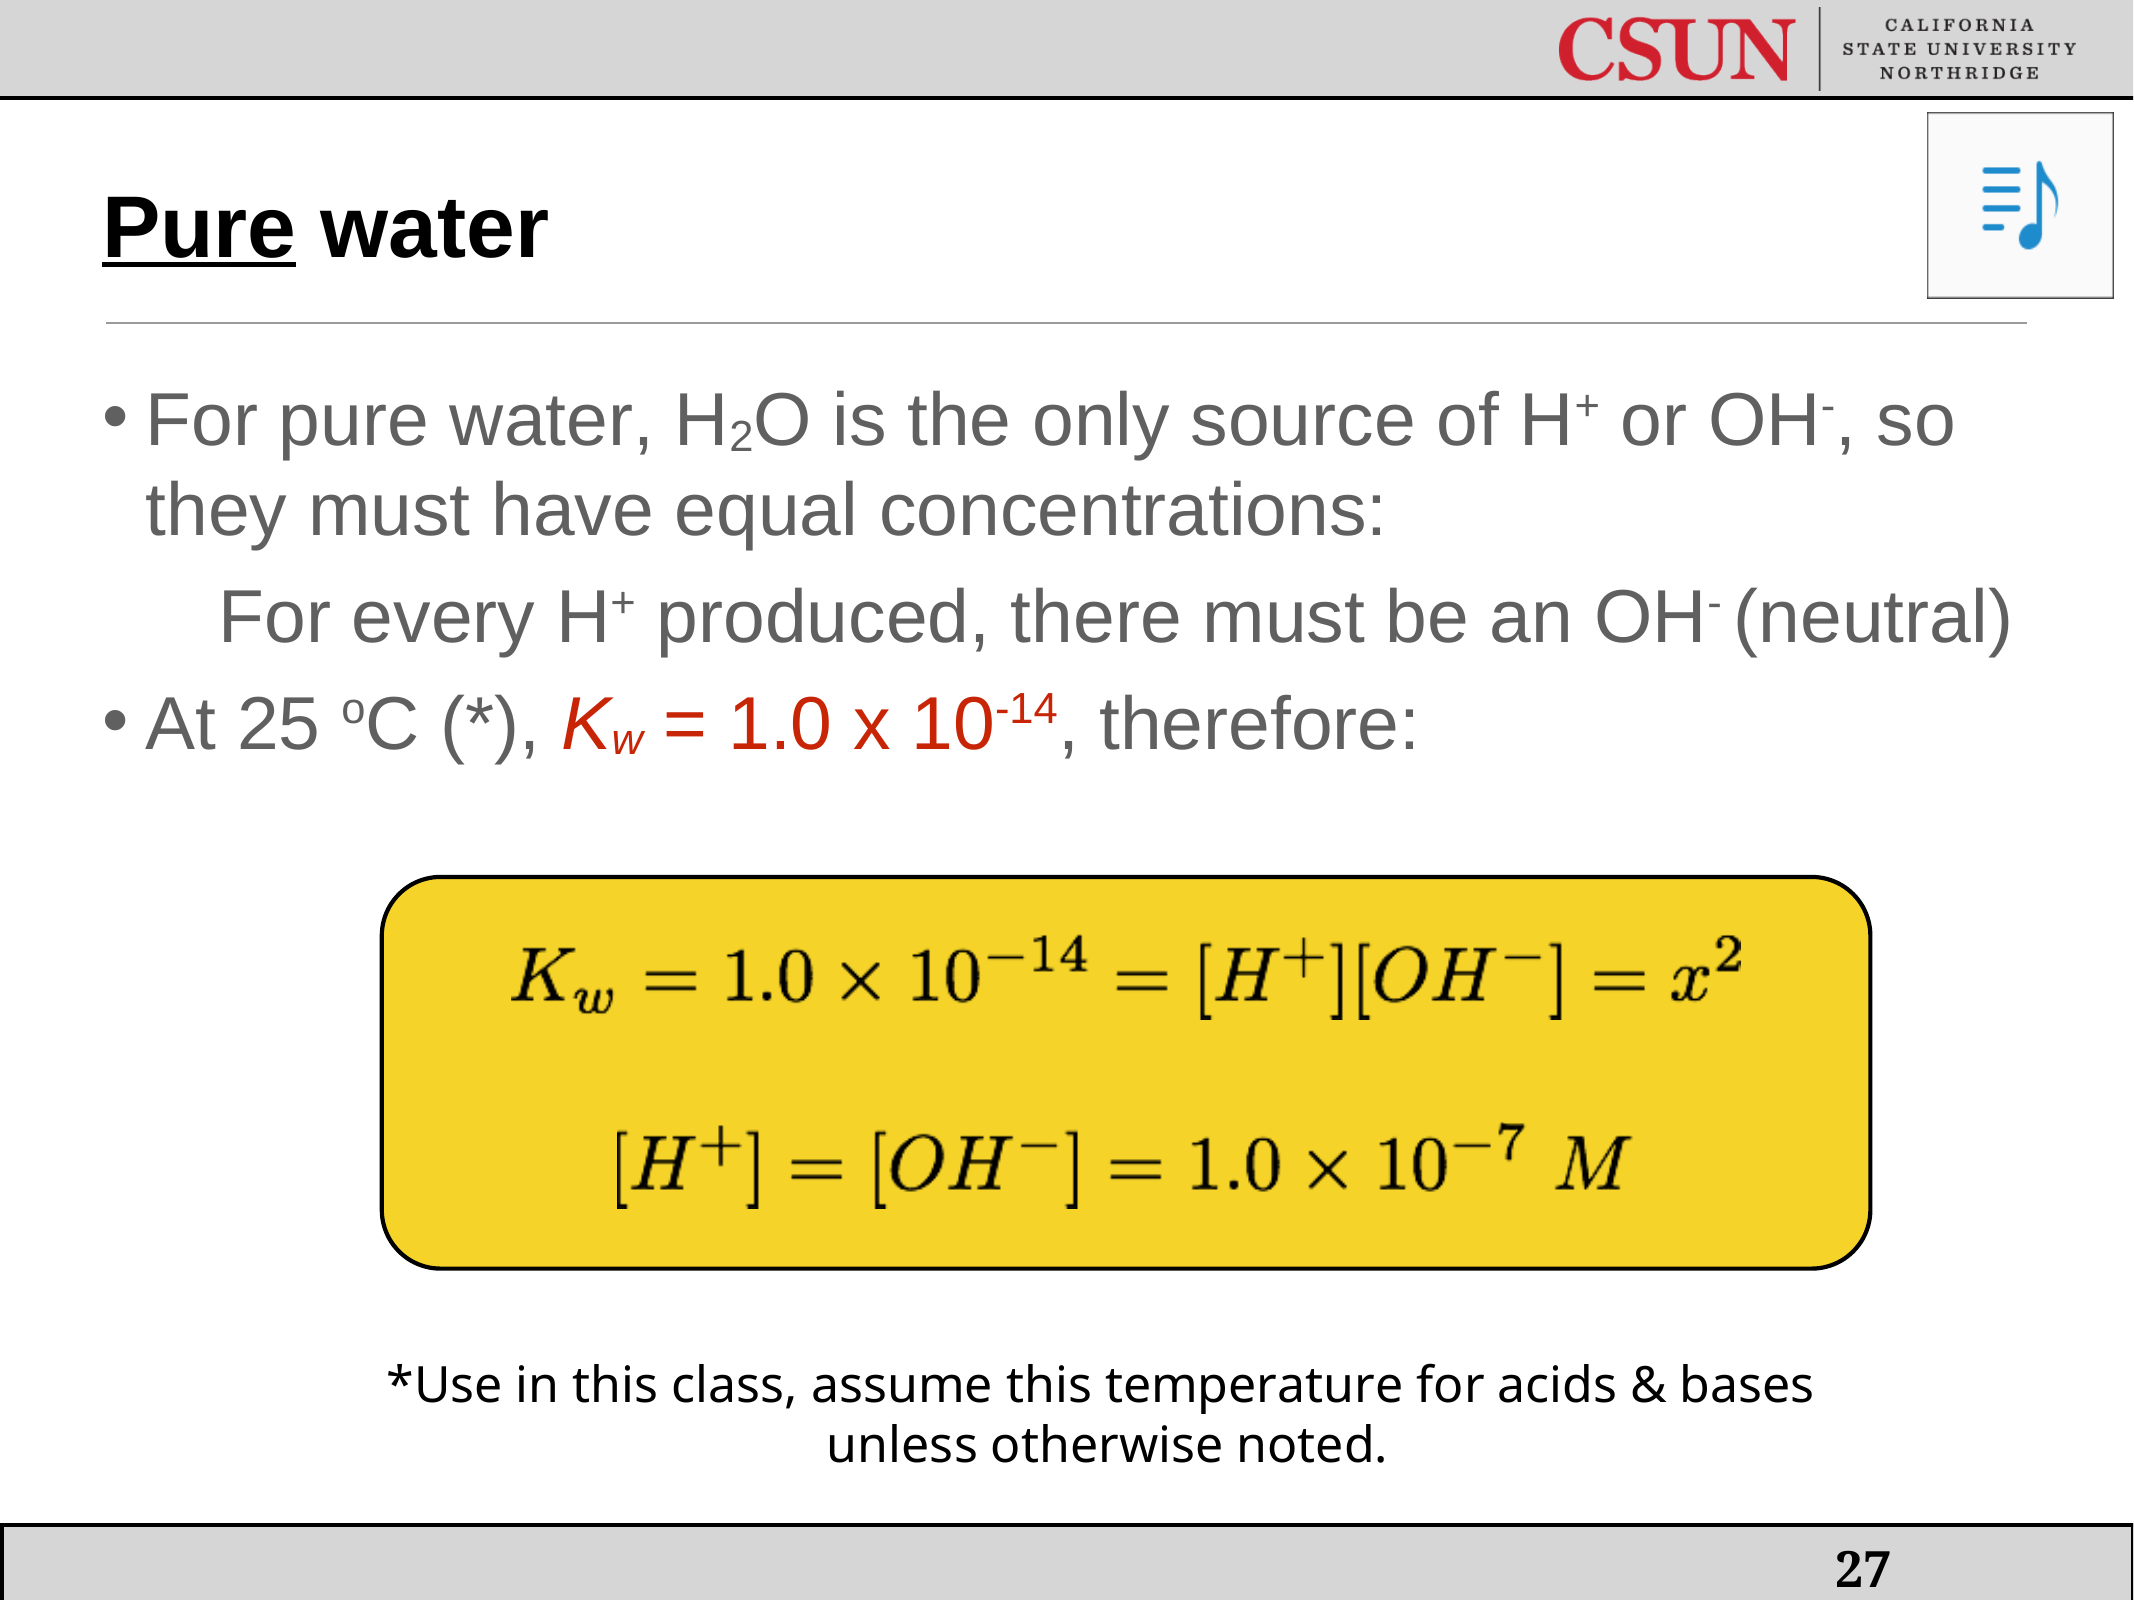

# Pure water
For pure water, H2O is the only source of H+ or OH-, so they must have equal concentrations:
For every H+ produced, there must be an OH- (neutral)
At 25 oC (*), Kw = 1.0 x 10-14, therefore:
*Use in this class, assume this temperature for acids & bases
unless otherwise noted.
27